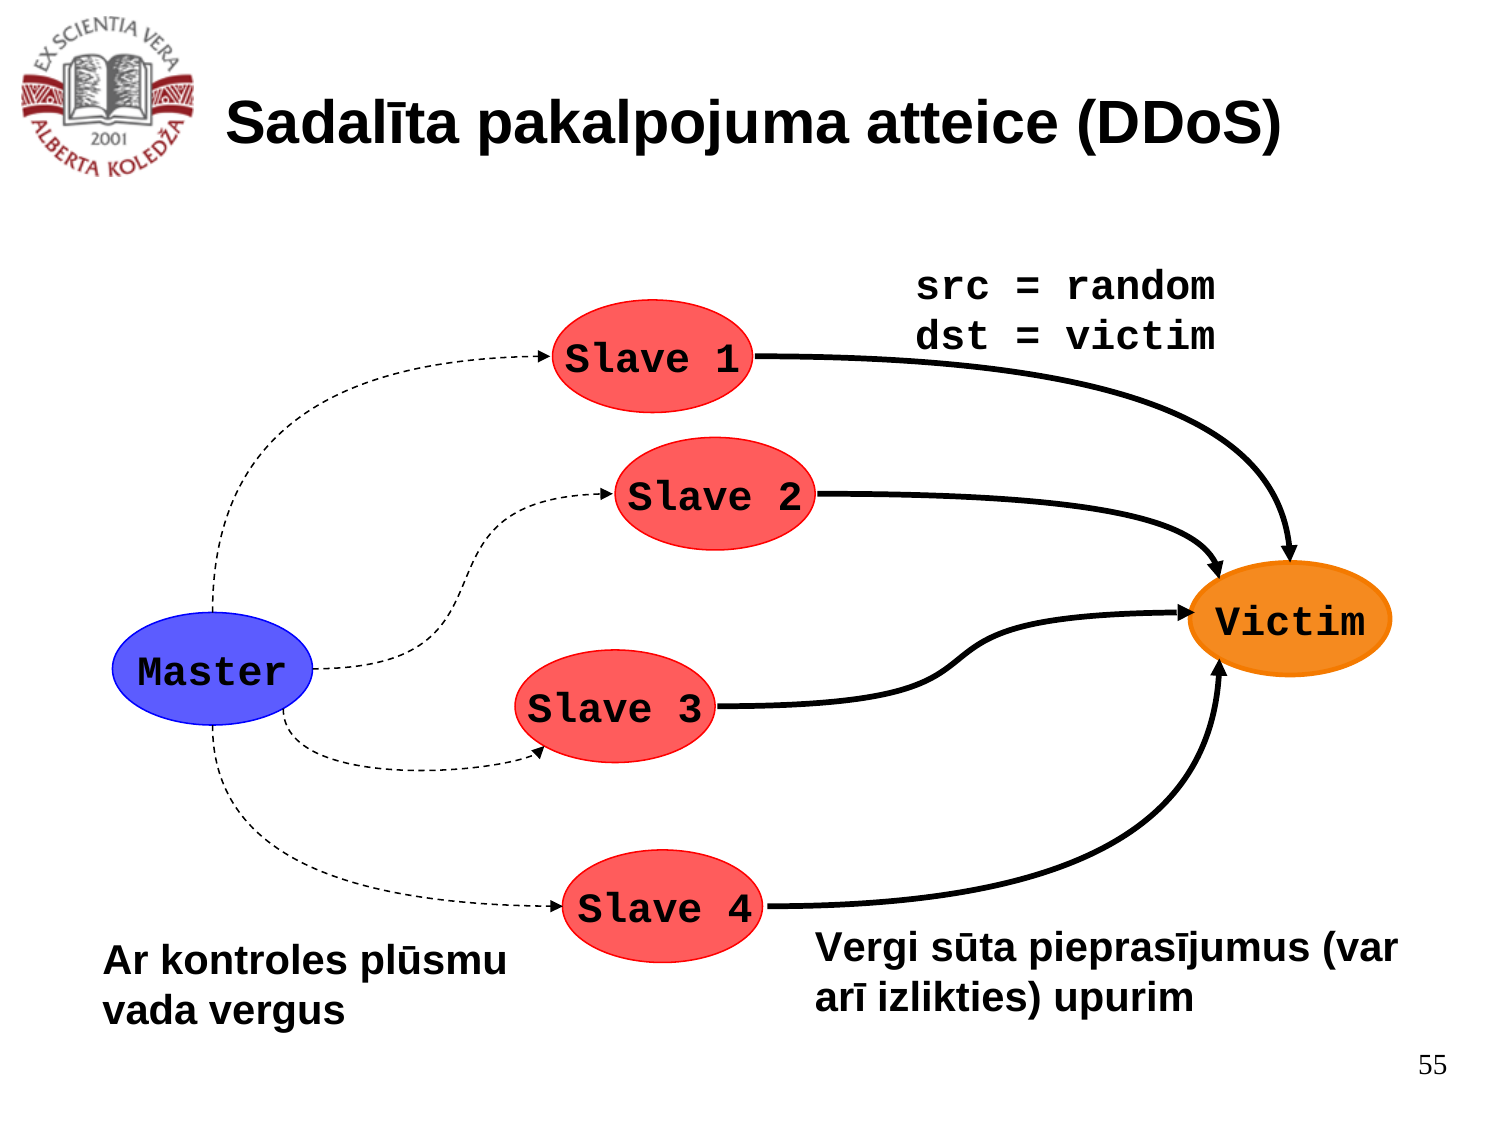

# Sadalīta pakalpojuma atteice (DDoS)
src = random
dst = victim
Slave 1
Slave 2
Victim
Master
Slave 3
Slave 4
Vergi sūta pieprasījumus (var arī izlikties) upurim
Ar kontroles plūsmu vada vergus